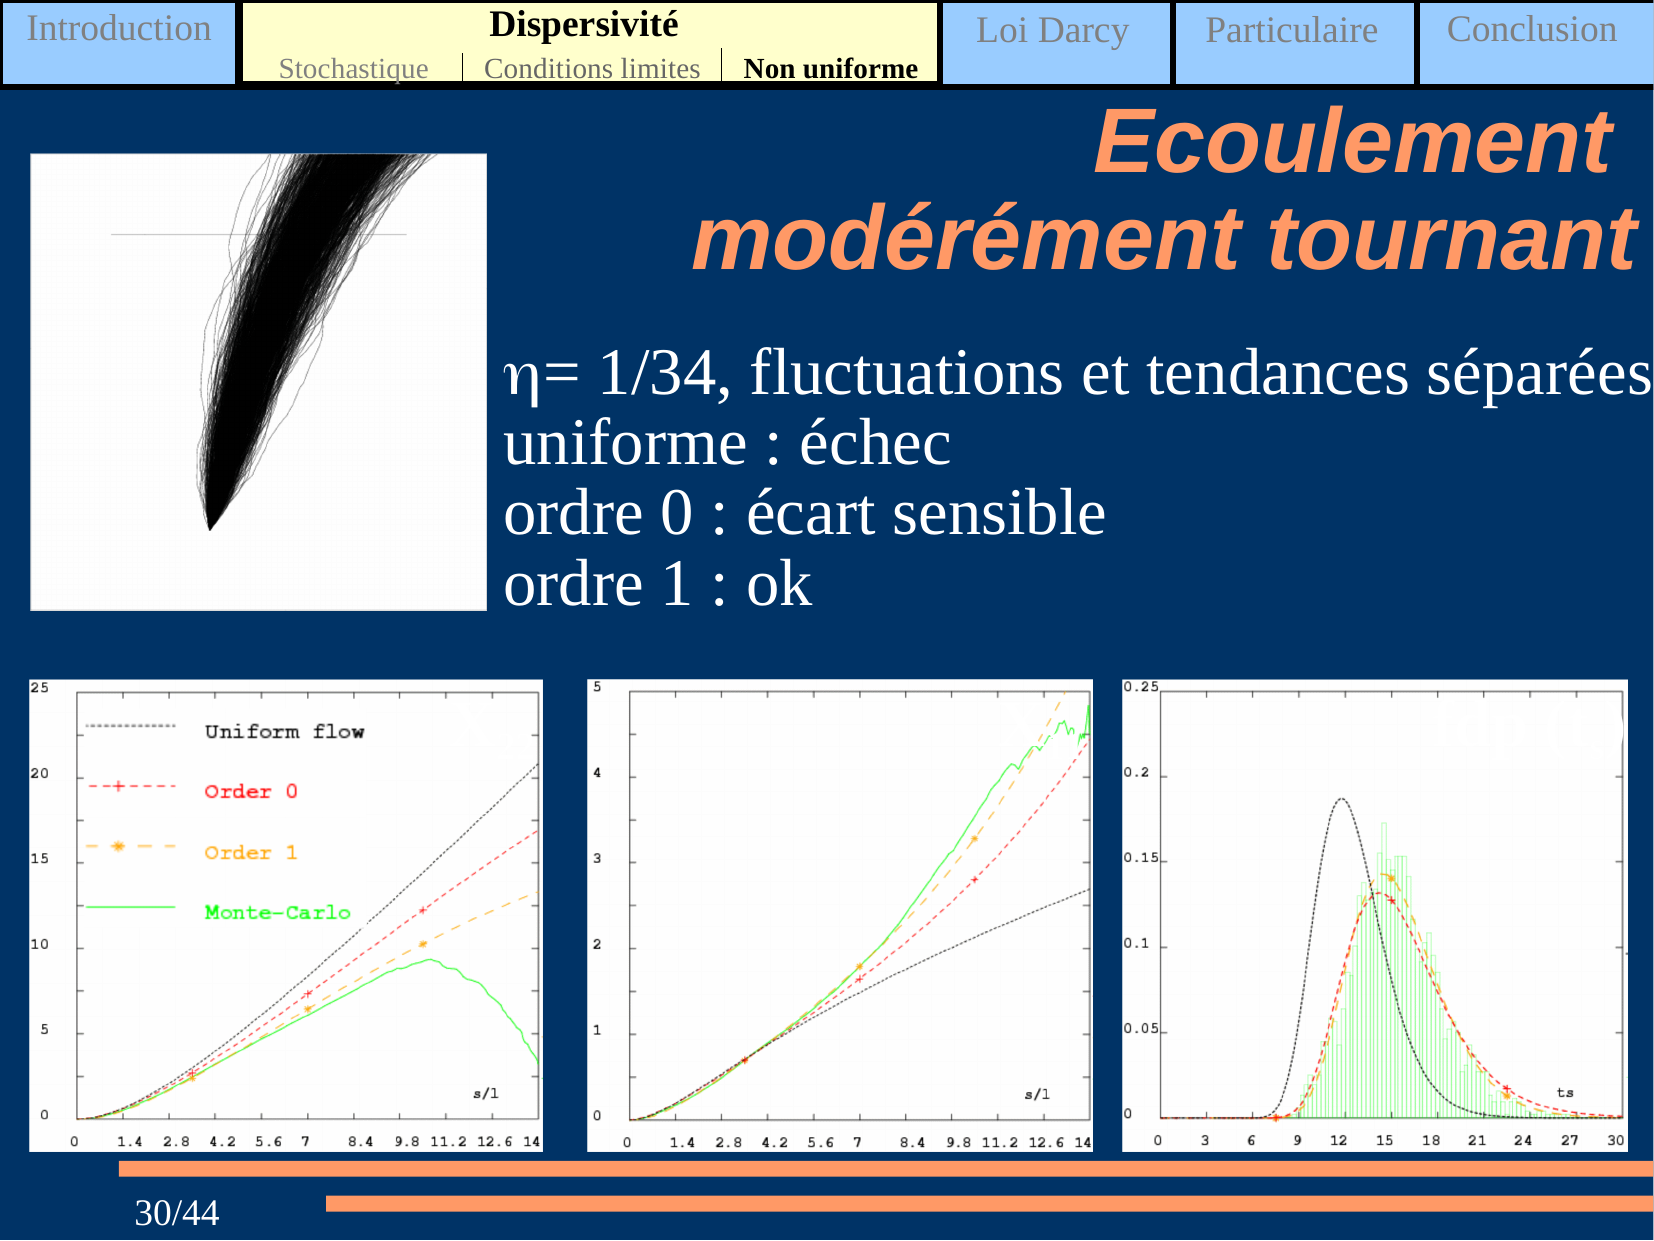

Dispersivité
Introduction
Conclusion
Loi Darcy
Particulaire
Stochastique
Conditions limites
Non uniforme
Ecoulement
modérément tournant
h= 1/34, fluctuations et tendances séparées
uniforme : échec
ordre 0 : écart sensible
ordre 1 : ok
X11
fdp (ts)
X22